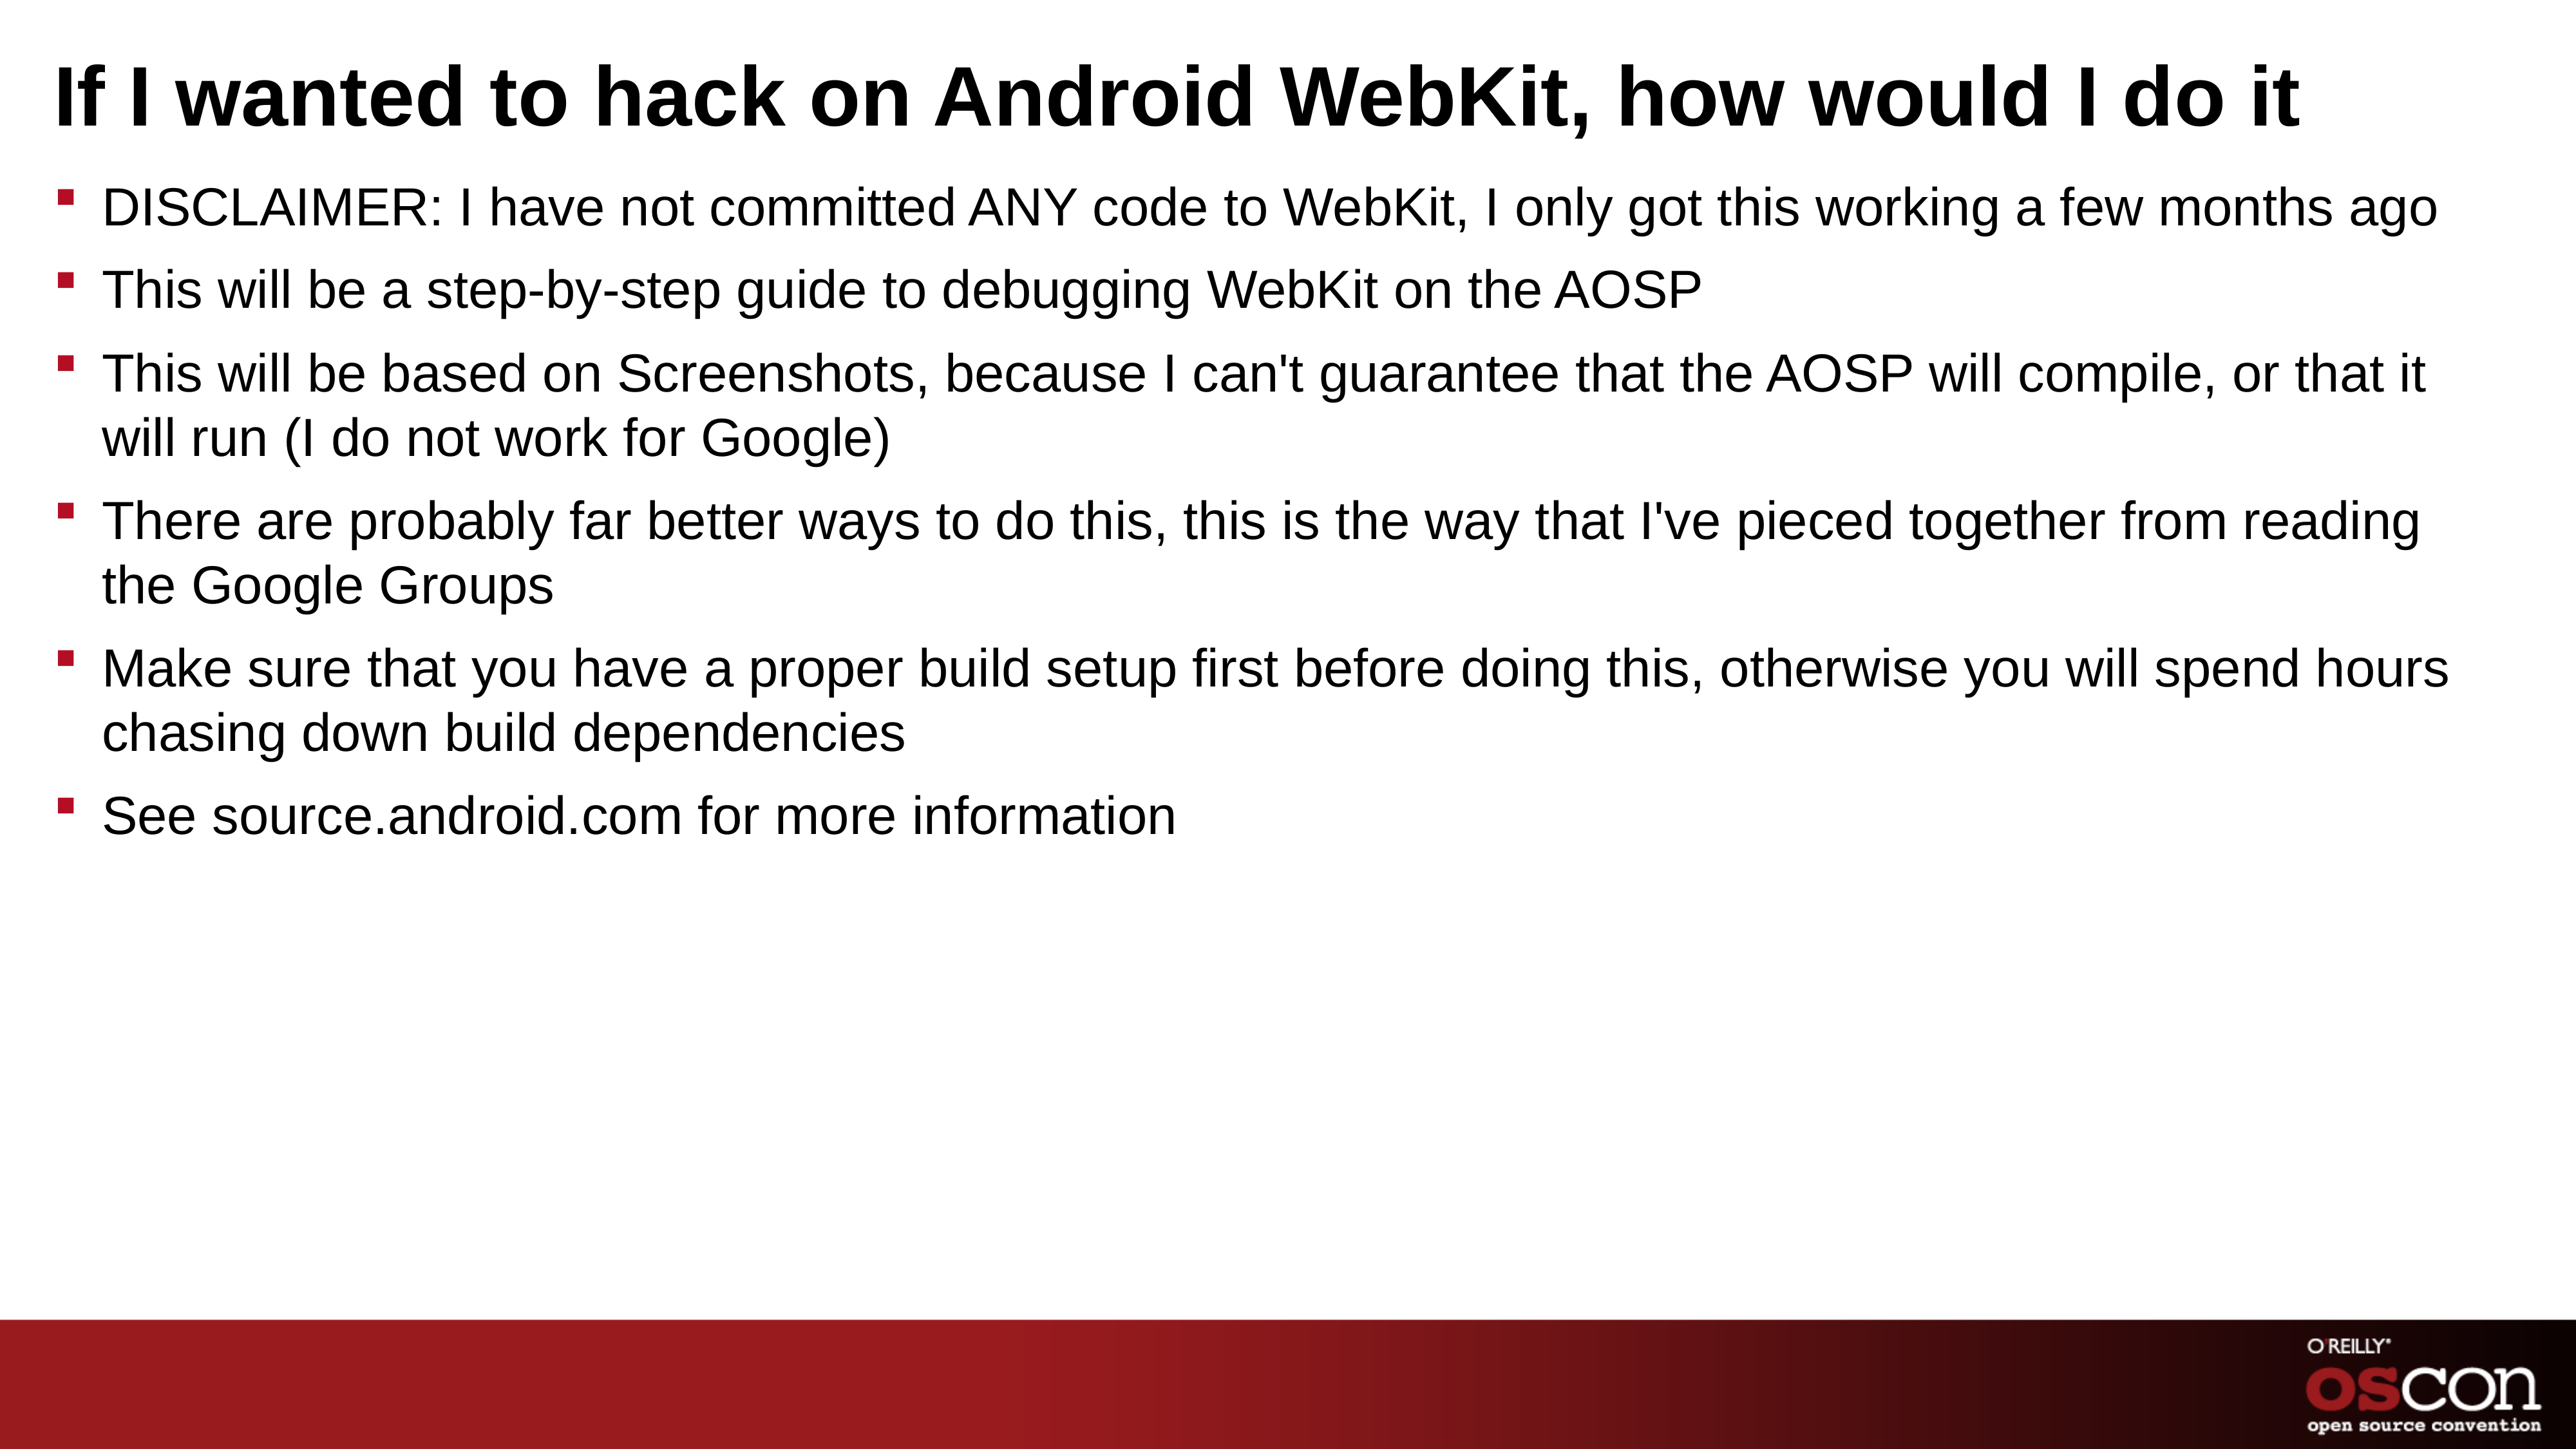

# If I wanted to hack on Android WebKit, how would I do it
DISCLAIMER: I have not committed ANY code to WebKit, I only got this working a few months ago
This will be a step-by-step guide to debugging WebKit on the AOSP
This will be based on Screenshots, because I can't guarantee that the AOSP will compile, or that it will run (I do not work for Google)
There are probably far better ways to do this, this is the way that I've pieced together from reading the Google Groups
Make sure that you have a proper build setup first before doing this, otherwise you will spend hours chasing down build dependencies
See source.android.com for more information